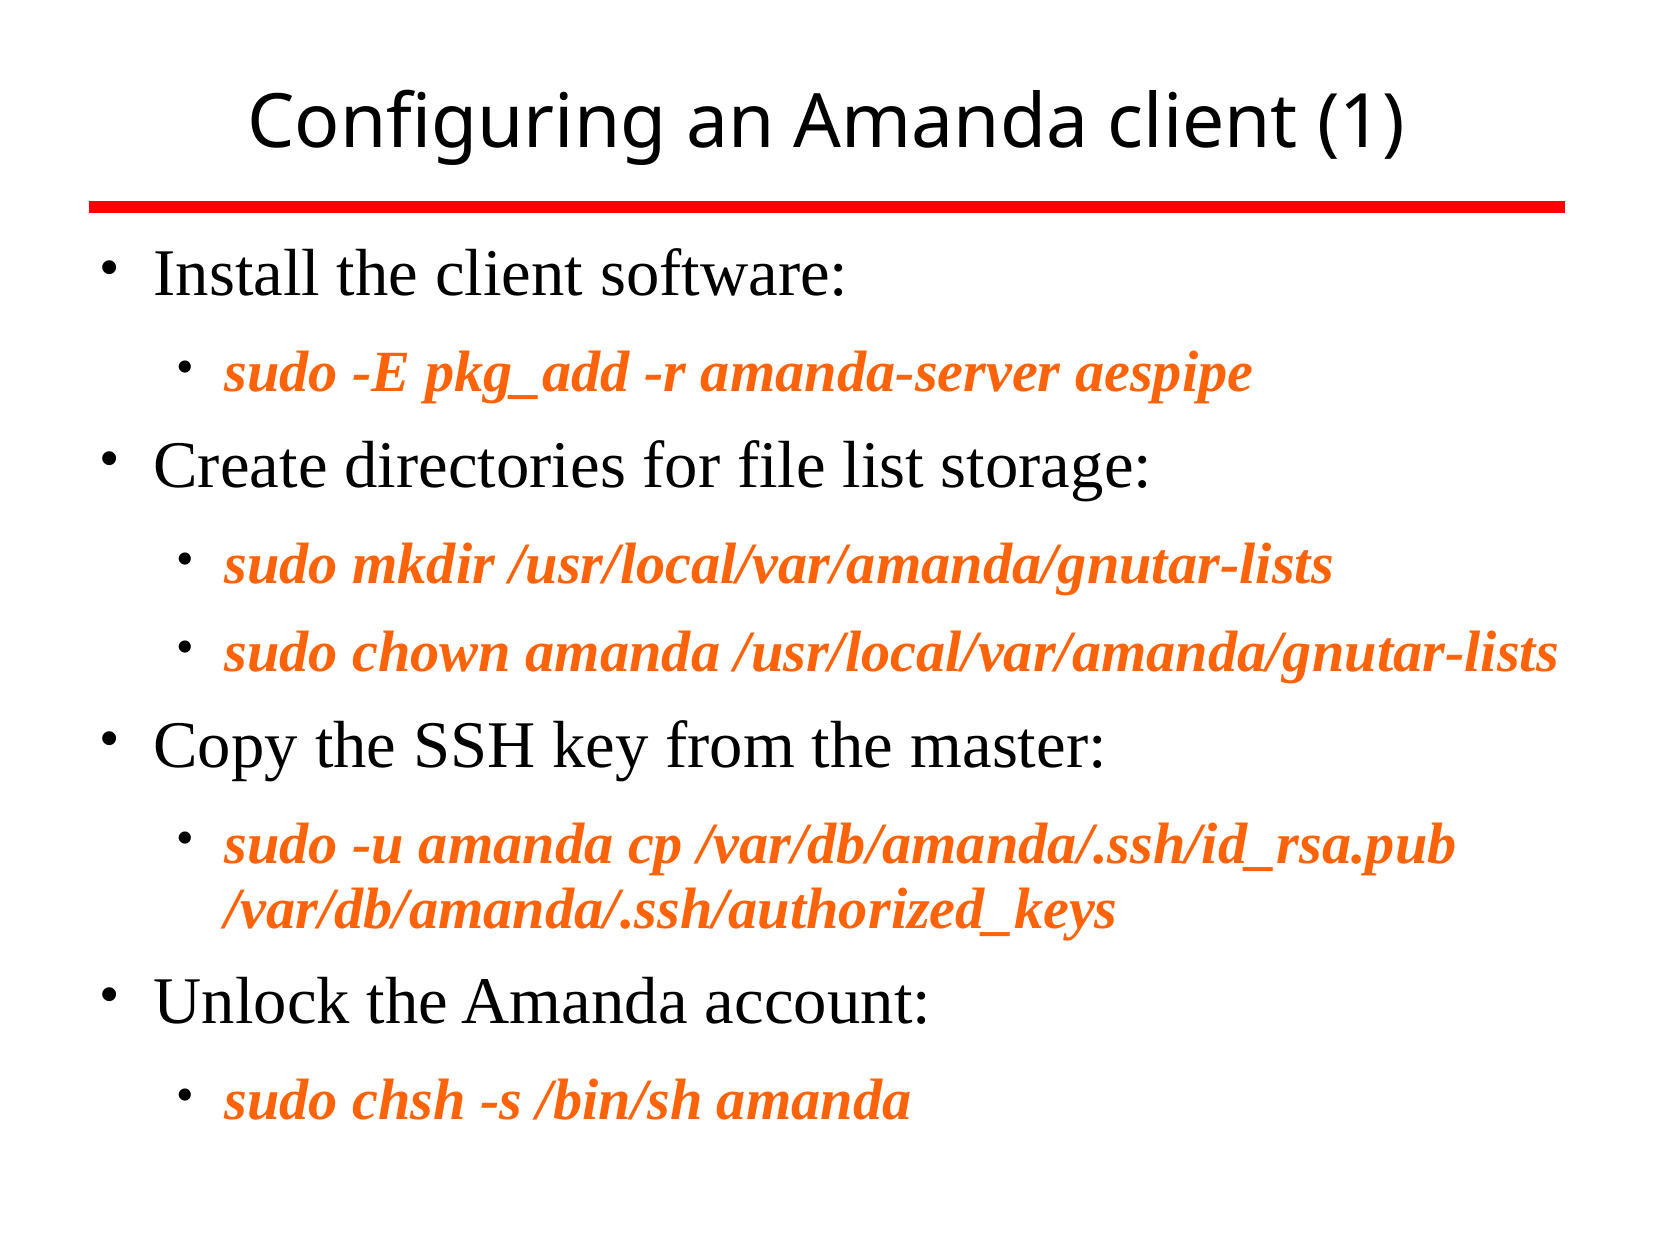

# Configuring an Amanda client (1)
Install the client software:
sudo -E pkg_add -r amanda-server aespipe
Create directories for file list storage:
sudo mkdir /usr/local/var/amanda/gnutar-lists
sudo chown amanda /usr/local/var/amanda/gnutar-lists
Copy the SSH key from the master:
sudo -u amanda cp /var/db/amanda/.ssh/id_rsa.pub /var/db/amanda/.ssh/authorized_keys
Unlock the Amanda account:
sudo chsh -s /bin/sh amanda